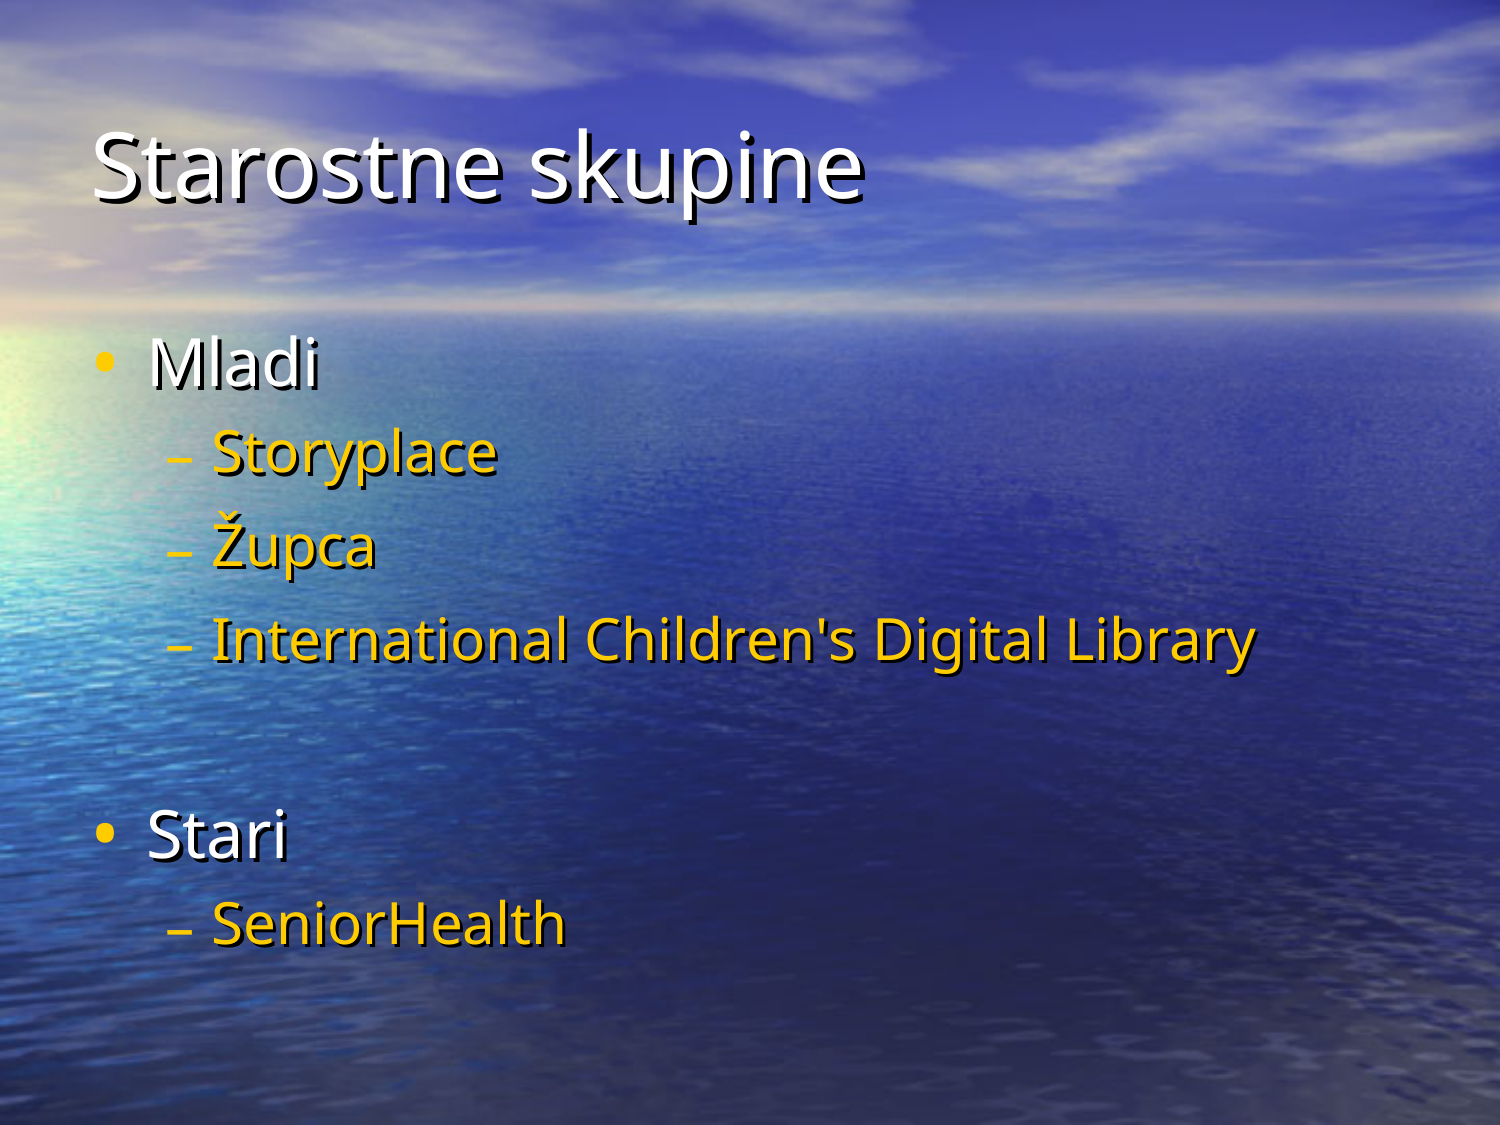

# Starostne skupine
Mladi
Storyplace
Župca
International Children's Digital Library
Stari
SeniorHealth